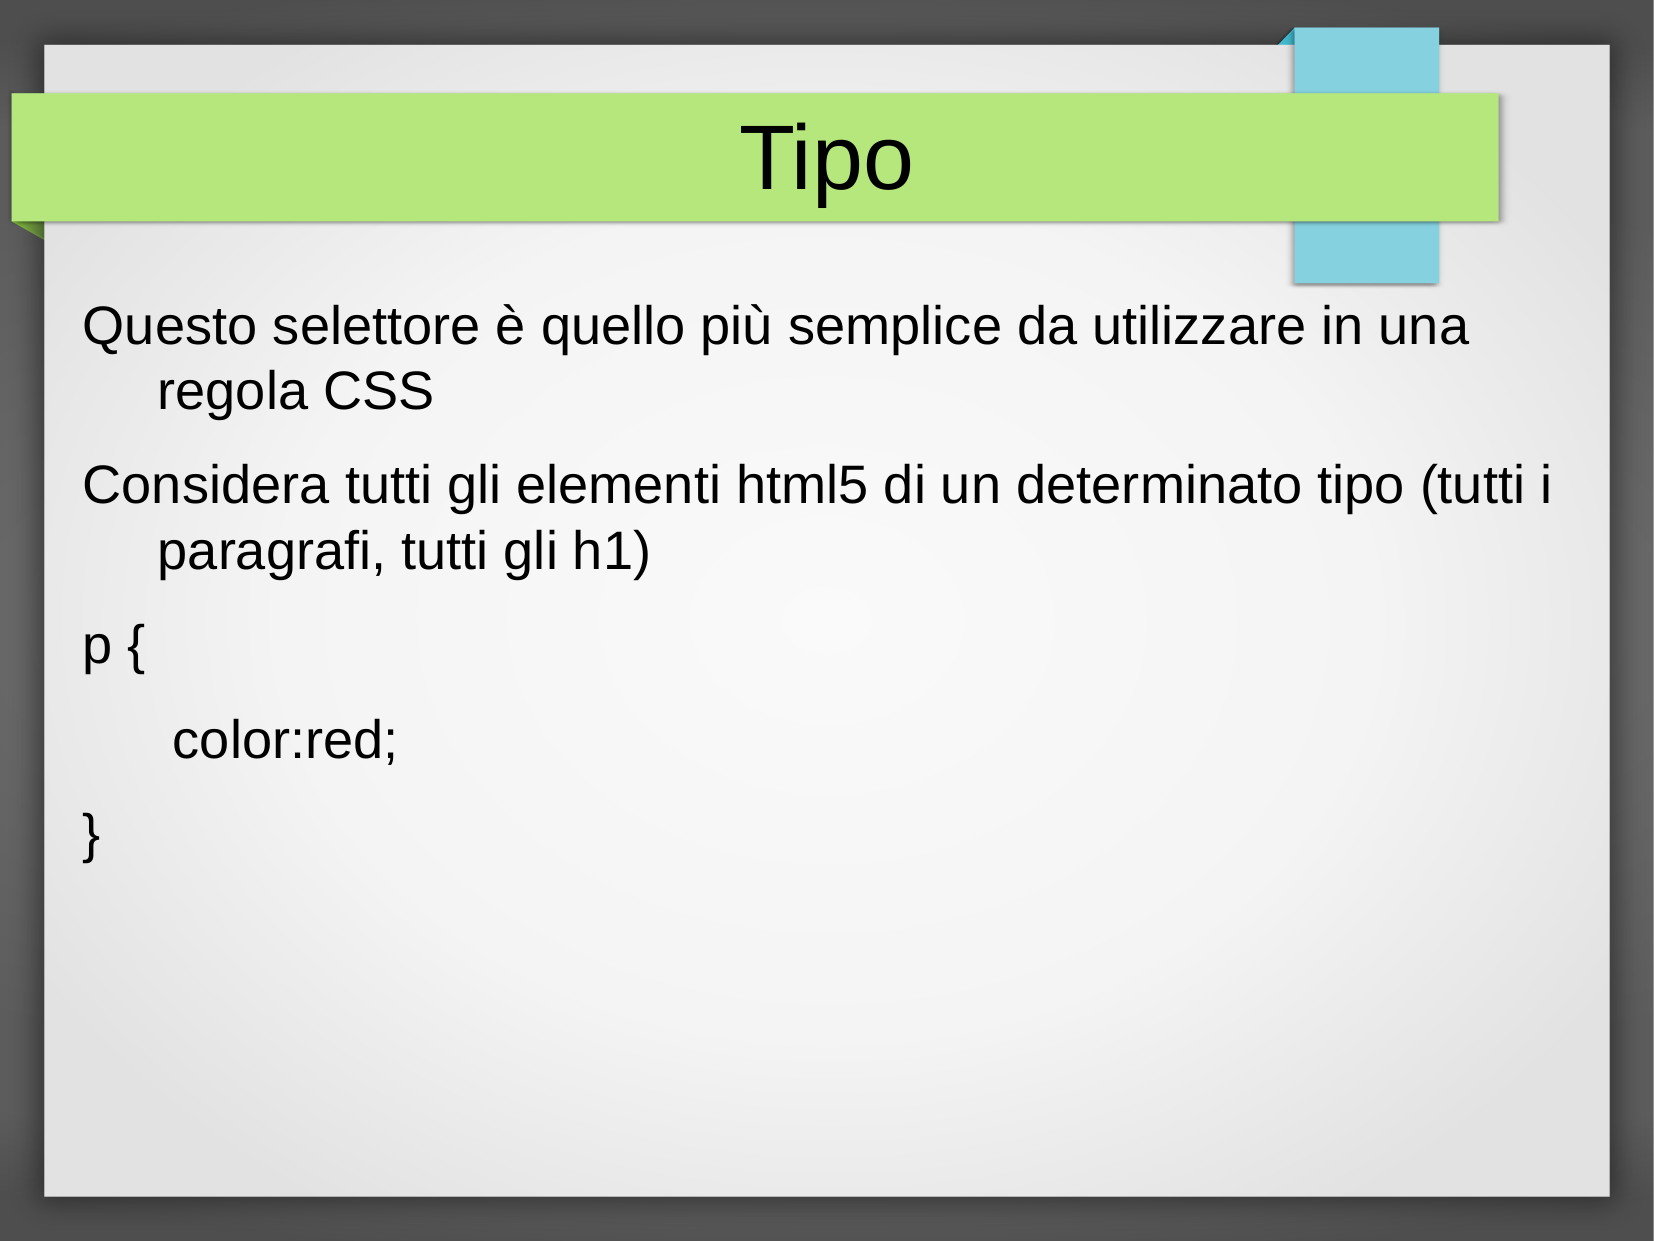

# Tipo
Questo selettore è quello più semplice da utilizzare in una regola CSS
Considera tutti gli elementi html5 di un determinato tipo (tutti i paragrafi, tutti gli h1)
p {
 color:red;
}